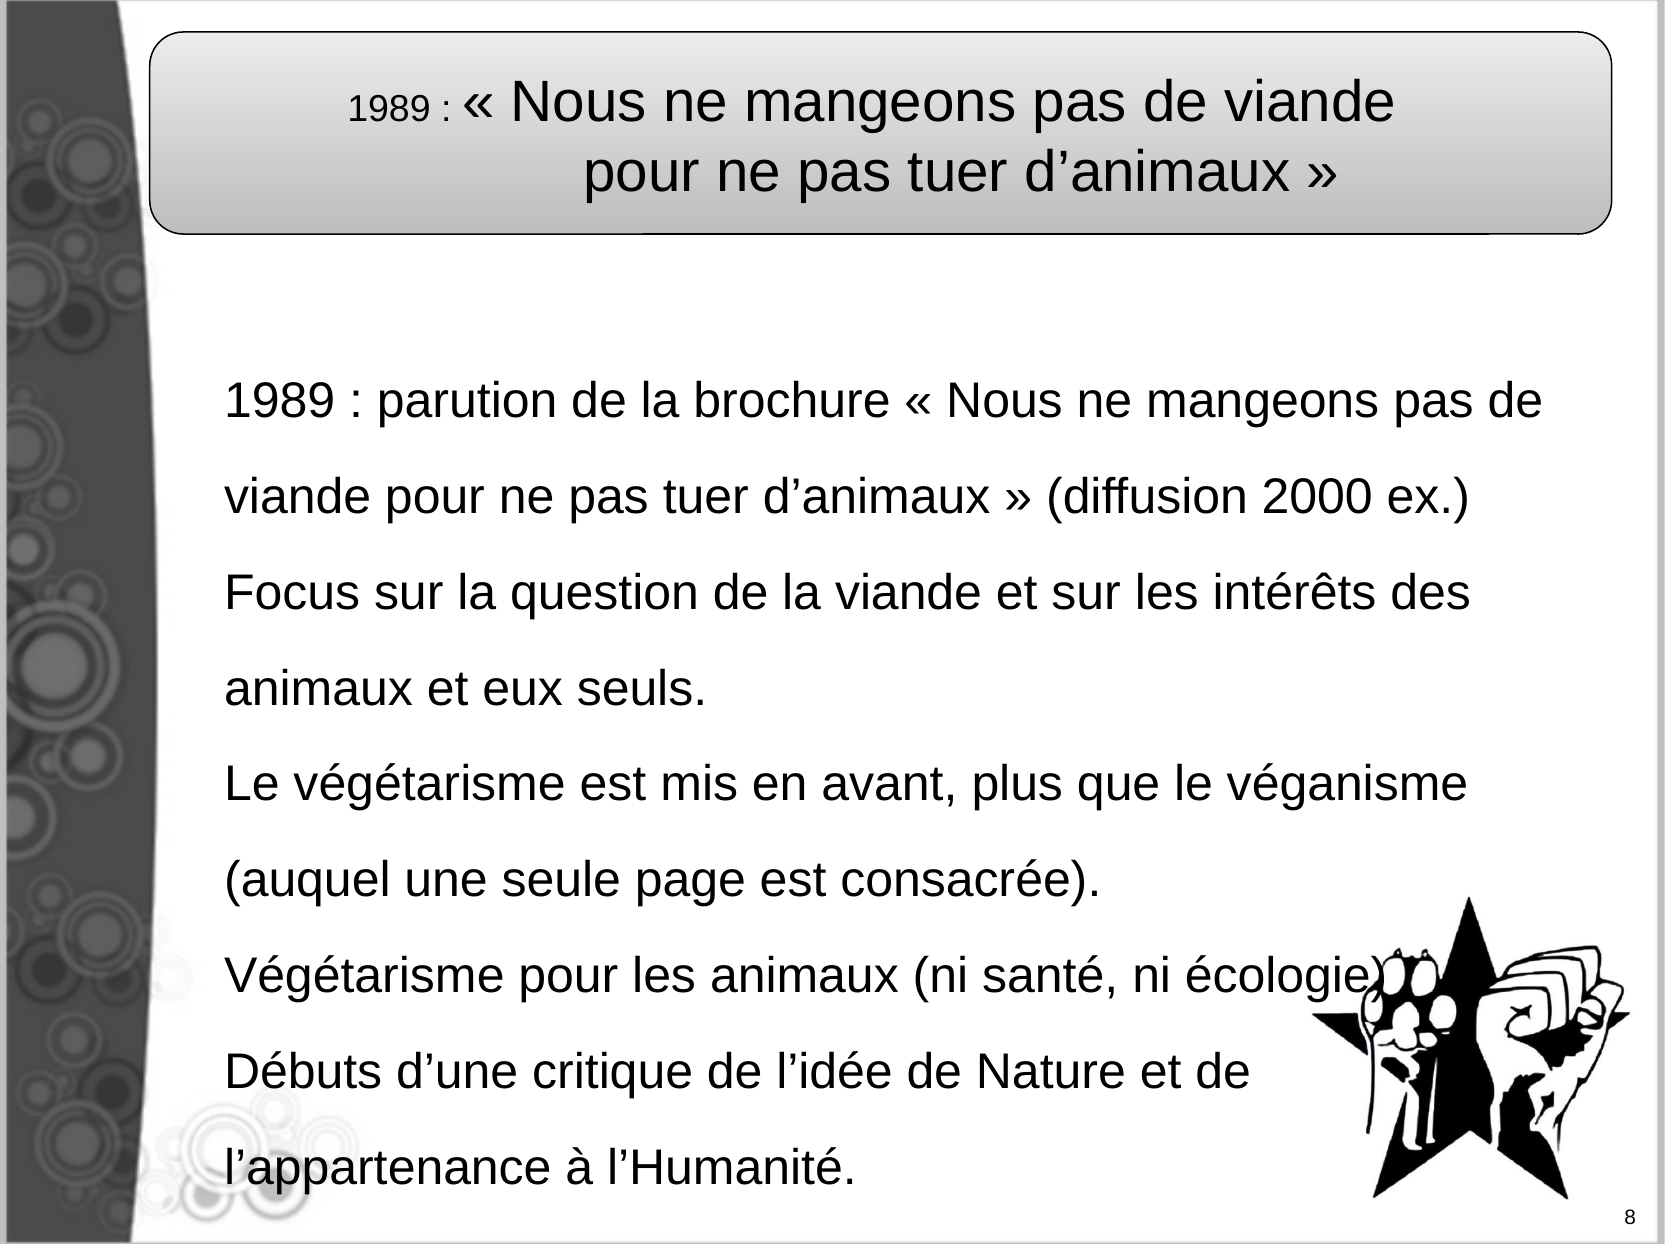

1989 : « Nous ne mangeons pas de viande
 pour ne pas tuer d’animaux »
1989 : parution de la brochure « Nous ne mangeons pas de viande pour ne pas tuer d’animaux » (diffusion 2000 ex.)
Focus sur la question de la viande et sur les intérêts des animaux et eux seuls.
Le végétarisme est mis en avant, plus que le véganisme
(auquel une seule page est consacrée).
Végétarisme pour les animaux (ni santé, ni écologie)
Débuts d’une critique de l’idée de Nature et de l’appartenance à l’Humanité.
8